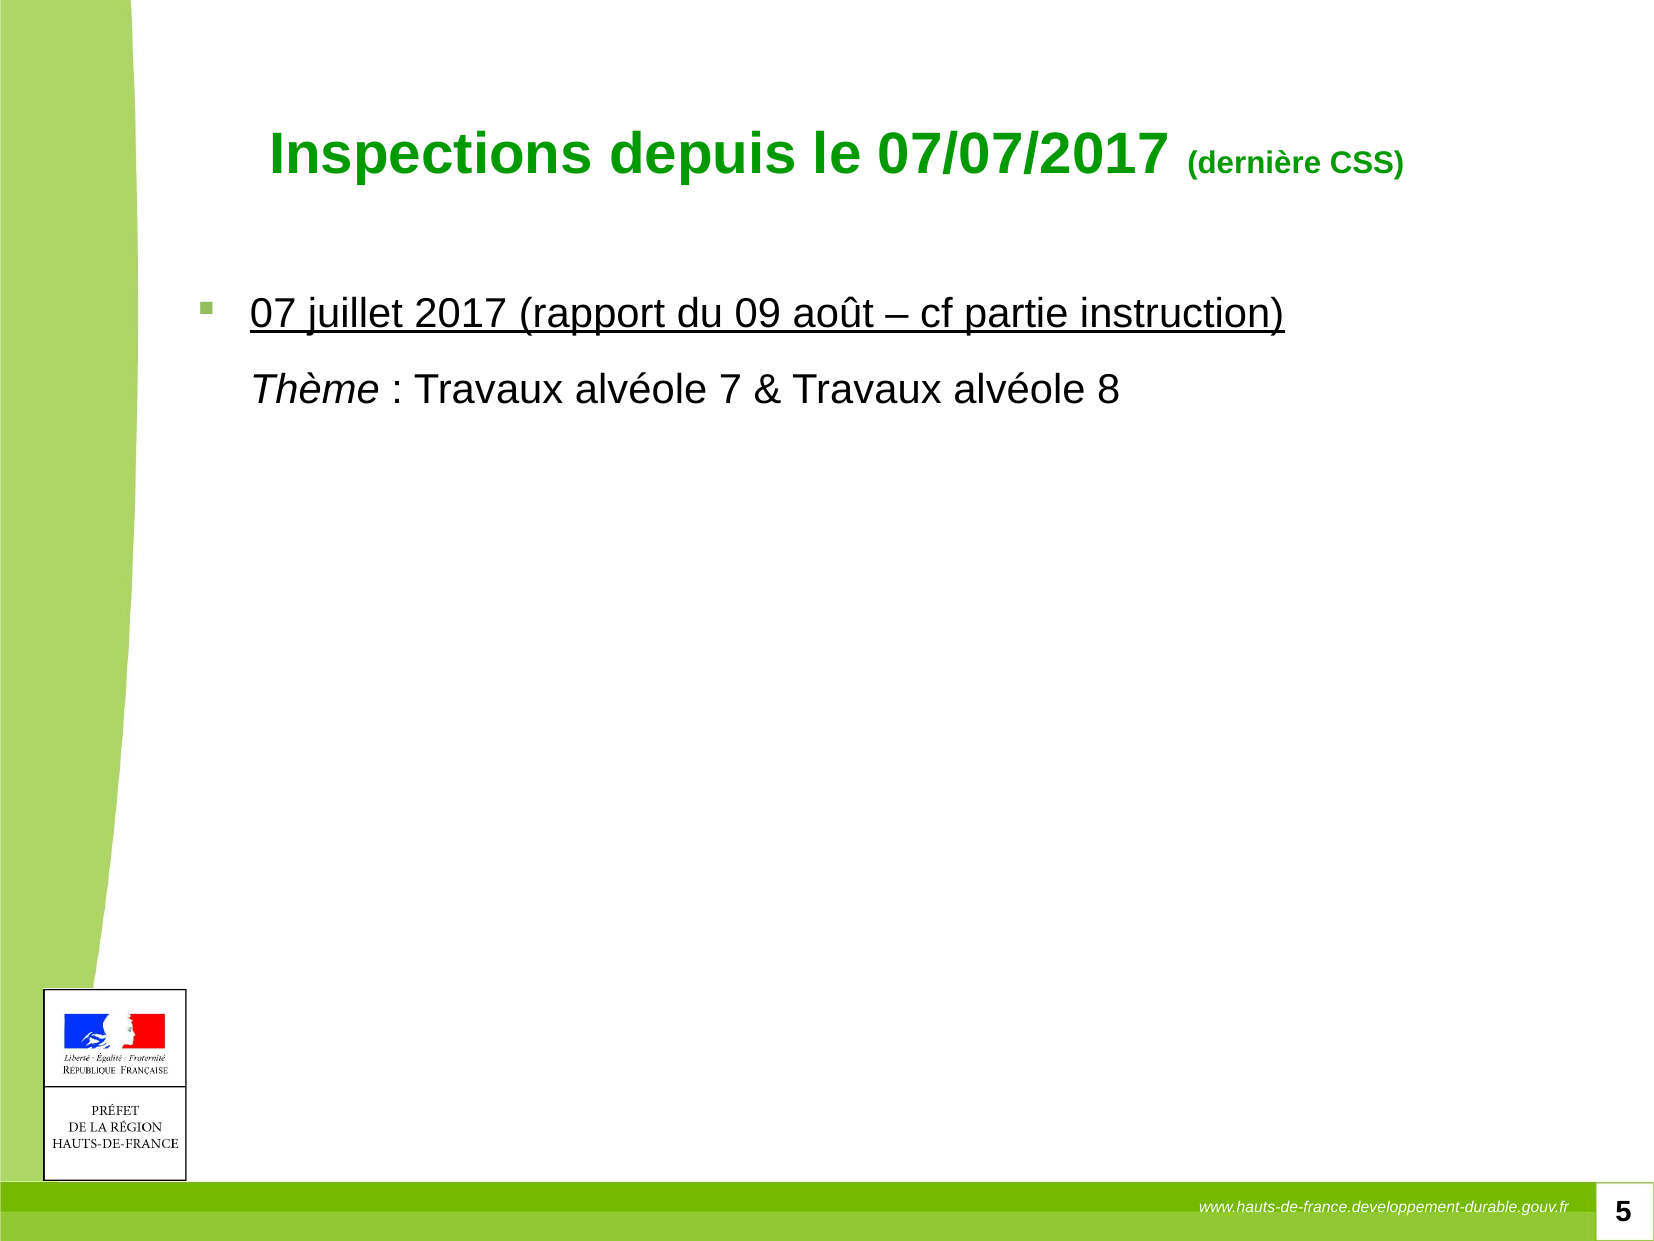

# Inspections depuis le 07/07/2017 (dernière CSS)
07 juillet 2017 (rapport du 09 août – cf partie instruction)
Thème : Travaux alvéole 7 & Travaux alvéole 8
5